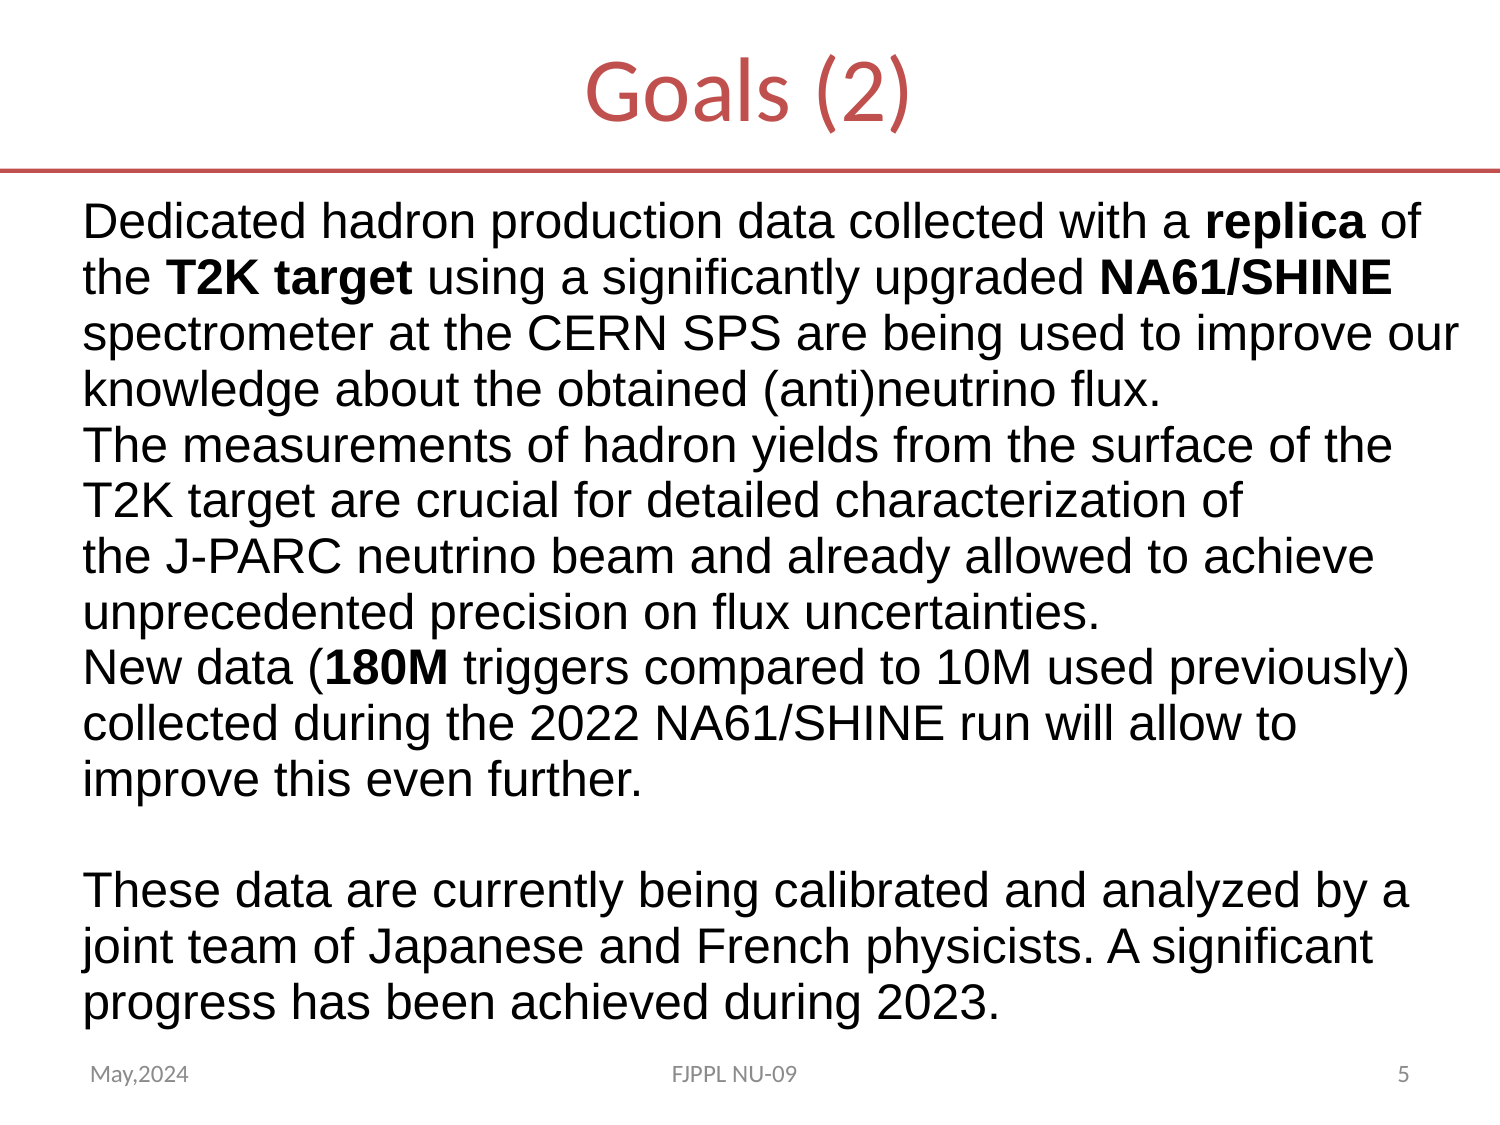

Goals (2)
Dedicated hadron production data collected with a replica of the T2K target using a significantly upgraded NA61/SHINE spectrometer at the CERN SPS are being used to improve our knowledge about the obtained (anti)neutrino flux.
The measurements of hadron yields from the surface of the T2K target are crucial for detailed characterization of the J-PARC neutrino beam and already allowed to achieve unprecedented precision on flux uncertainties.
New data (180M triggers compared to 10M used previously) collected during the 2022 NA61/SHINE run will allow to improve this even further.
These data are currently being calibrated and analyzed by a joint team of Japanese and French physicists. A significant progress has been achieved during 2023.
May,2024
FJPPL NU-09